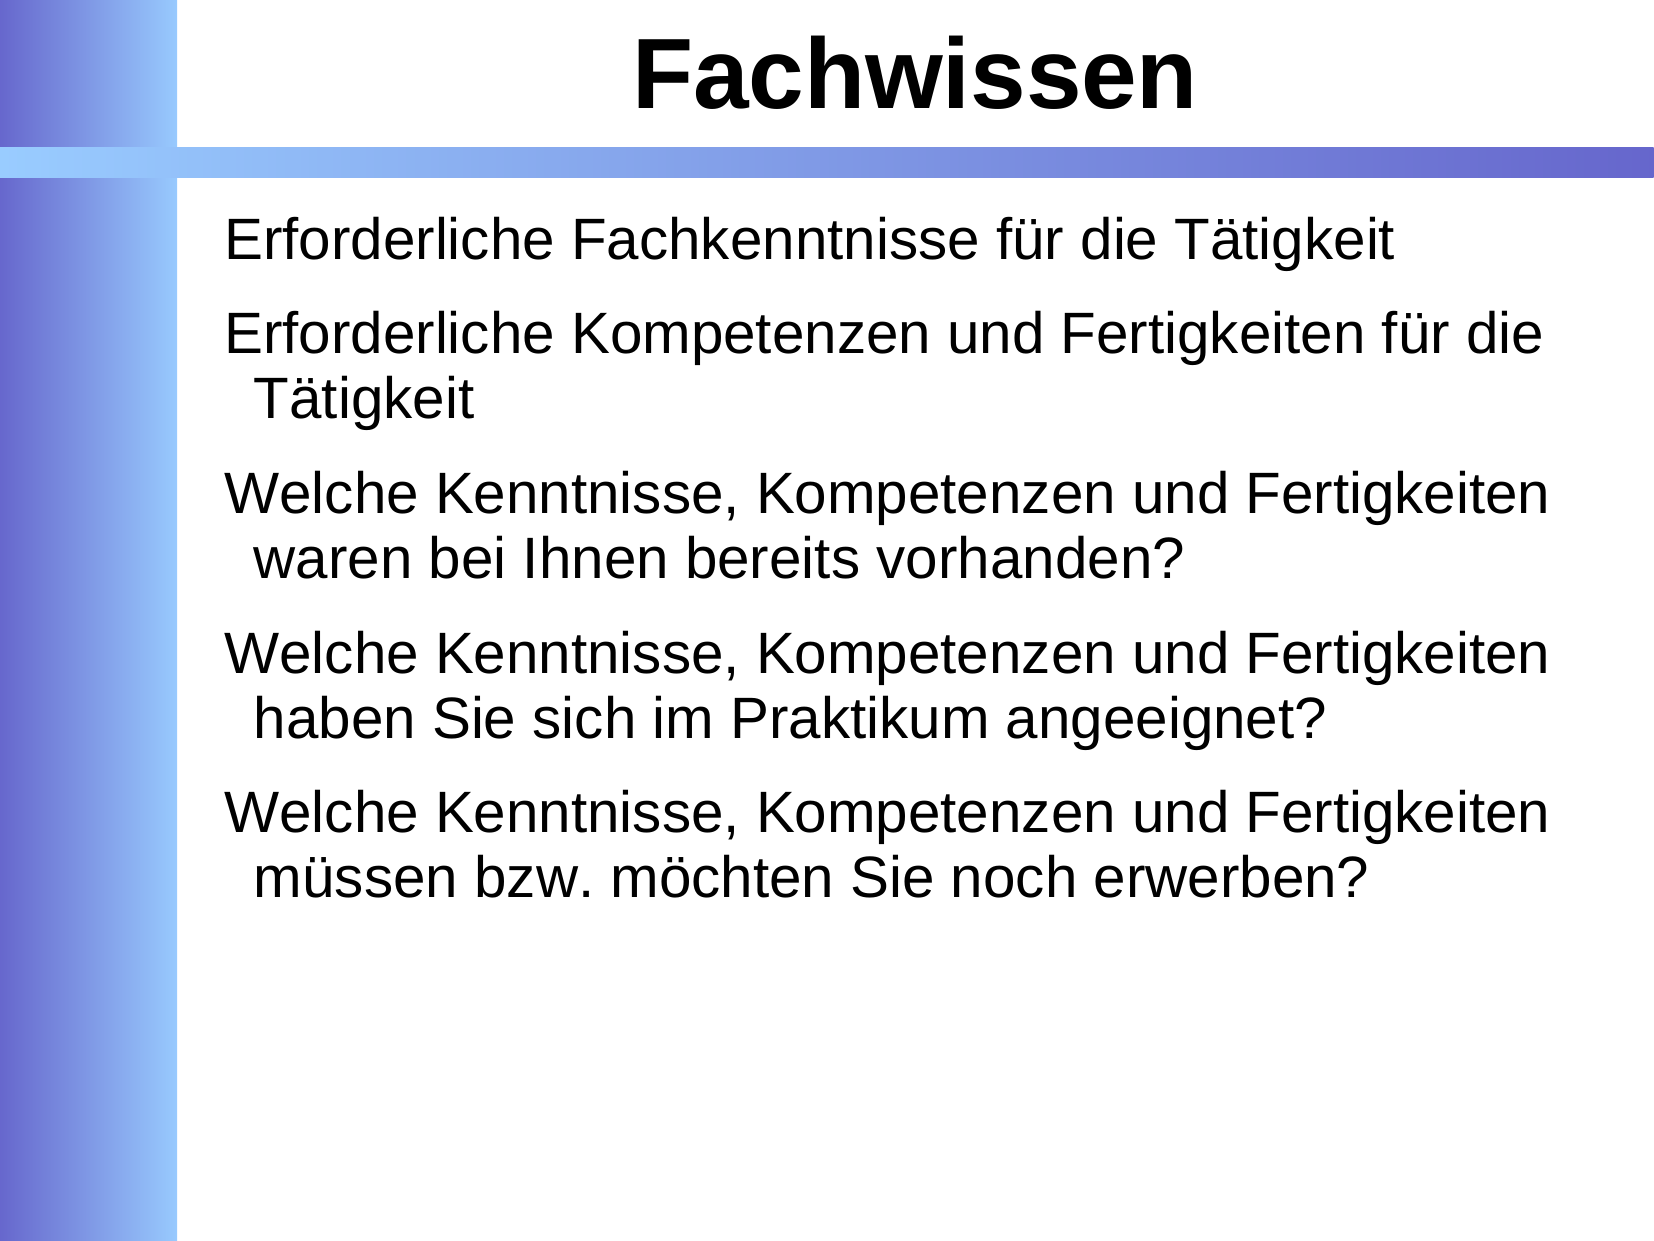

# Fachwissen
Erforderliche Fachkenntnisse für die Tätigkeit
Erforderliche Kompetenzen und Fertigkeiten für die Tätigkeit
Welche Kenntnisse, Kompetenzen und Fertigkeiten waren bei Ihnen bereits vorhanden?
Welche Kenntnisse, Kompetenzen und Fertigkeiten haben Sie sich im Praktikum angeeignet?
Welche Kenntnisse, Kompetenzen und Fertigkeiten müssen bzw. möchten Sie noch erwerben?